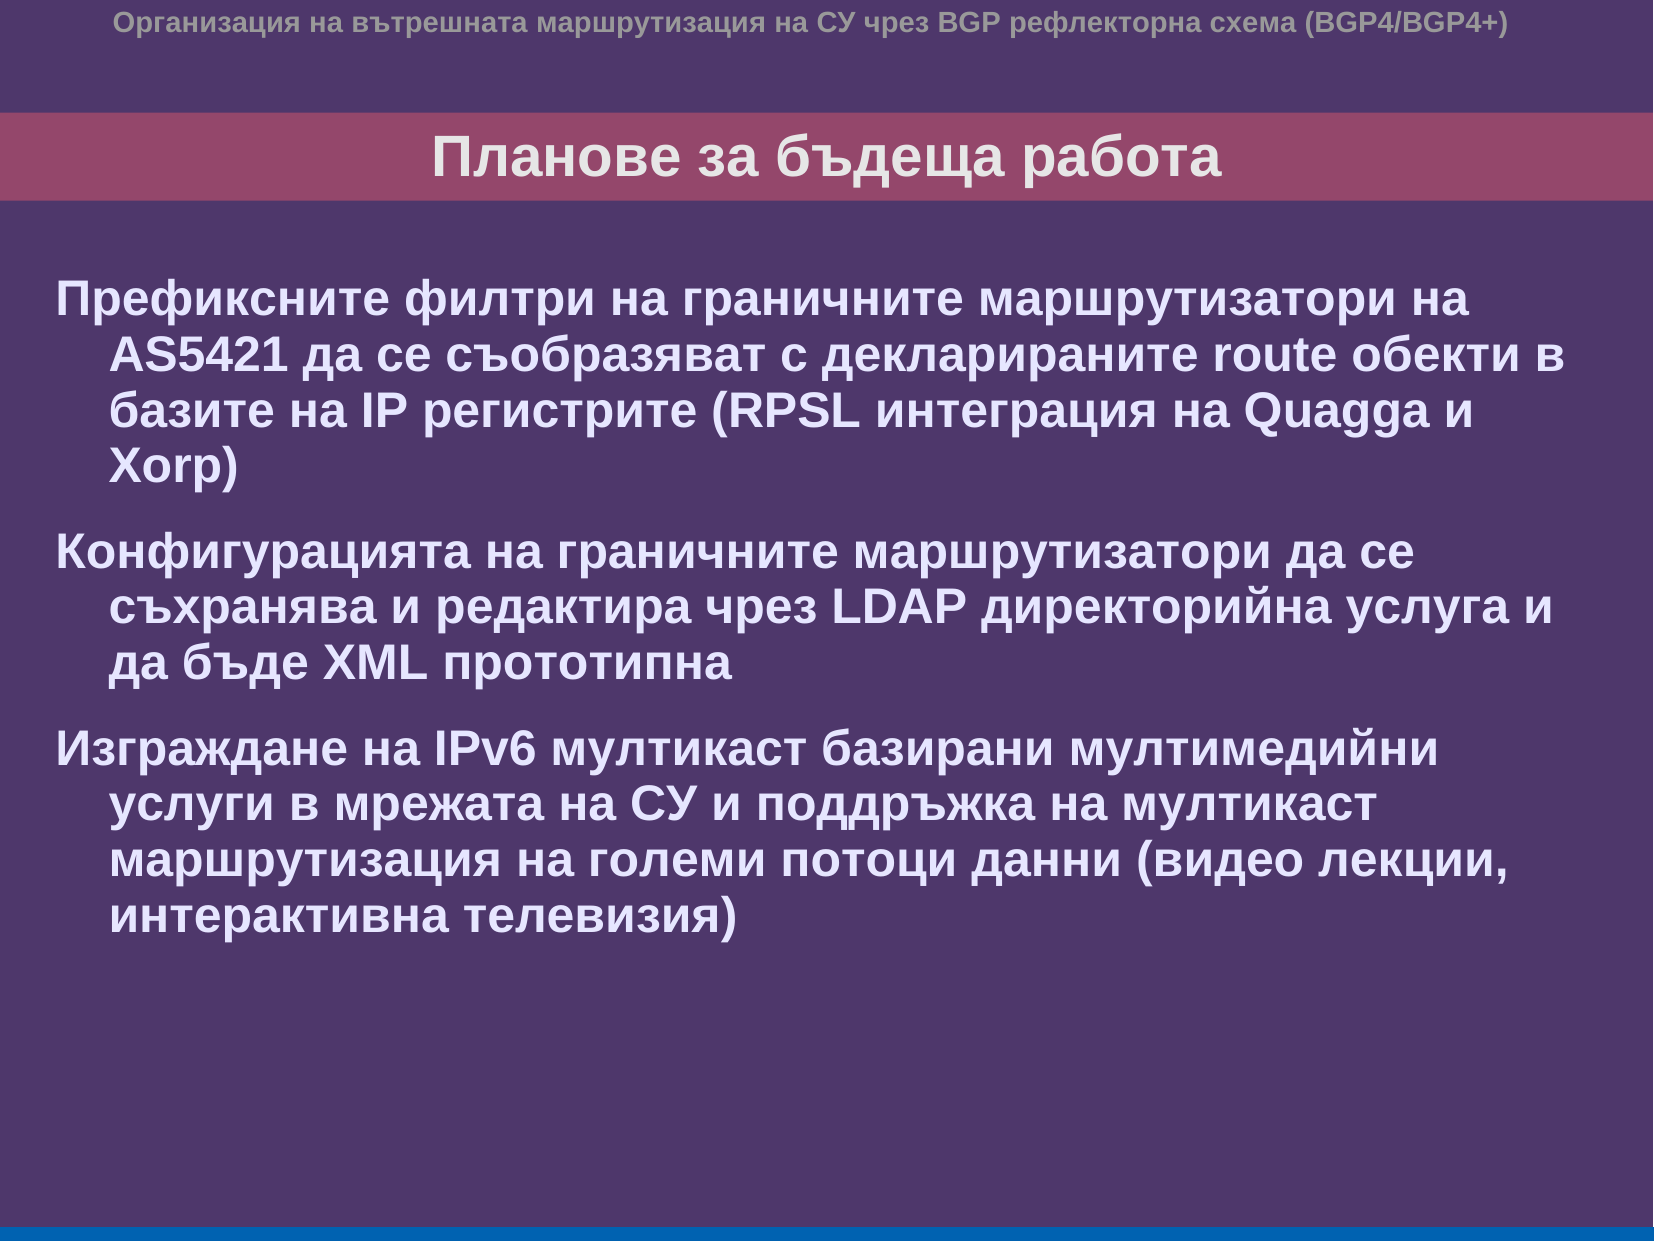

Организация на вътрешната маршрутизация на СУ чрез BGP рефлекторна схема (BGP4/BGP4+)
# Планове за бъдеща работа
Префиксните филтри на граничните маршрутизатори на AS5421 да се съобразяват с декларираните route обекти в базите на IP регистрите (RPSL интеграция на Quagga и Xorp)
Конфигурацията на граничните маршрутизатори да се съхранява и редактира чрез LDAP директорийна услуга и да бъде XML прототипна
Изграждане на IPv6 мултикаст базирани мултимедийни услуги в мрежата на СУ и поддръжка на мултикаст маршрутизация на големи потоци данни (видео лекции, интерактивна телевизия)